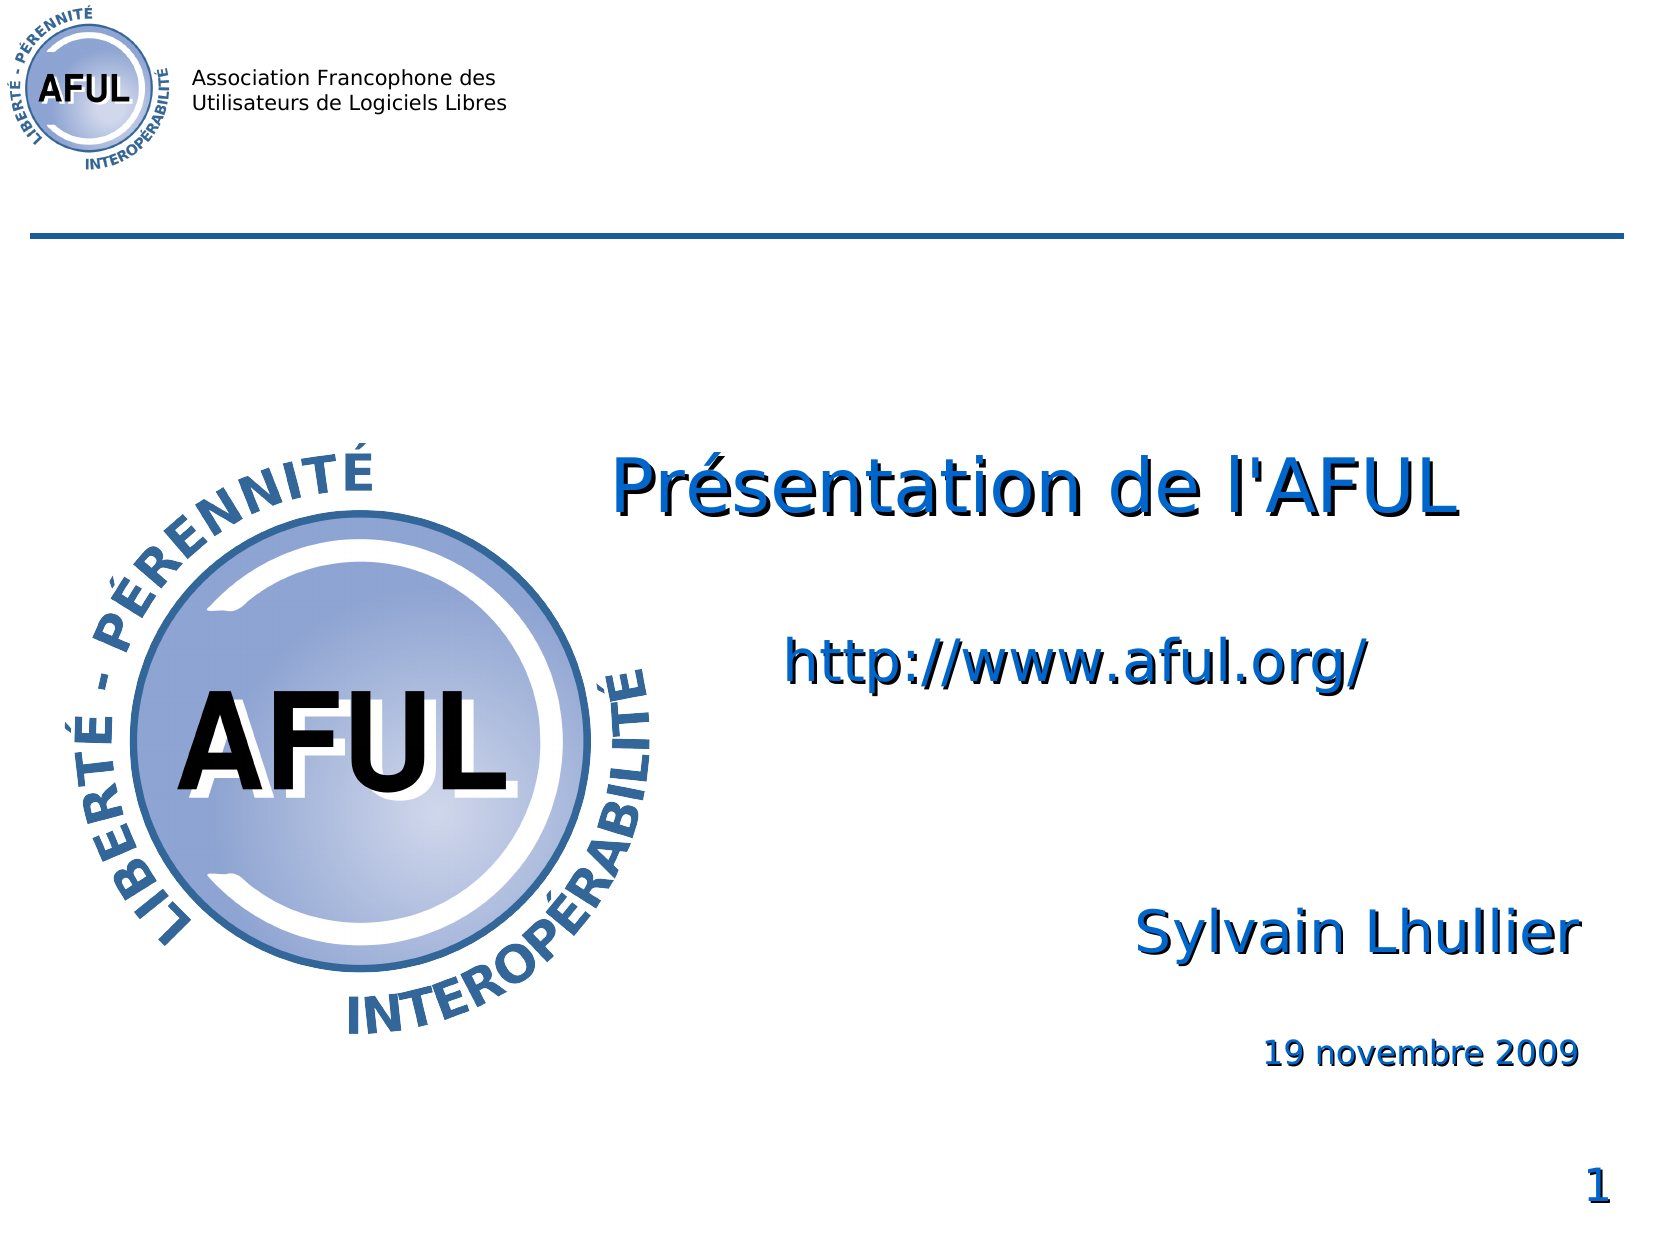

# Présentation de l'AFUL
http://www.aful.org/
Sylvain Lhullier
19 novembre 2009